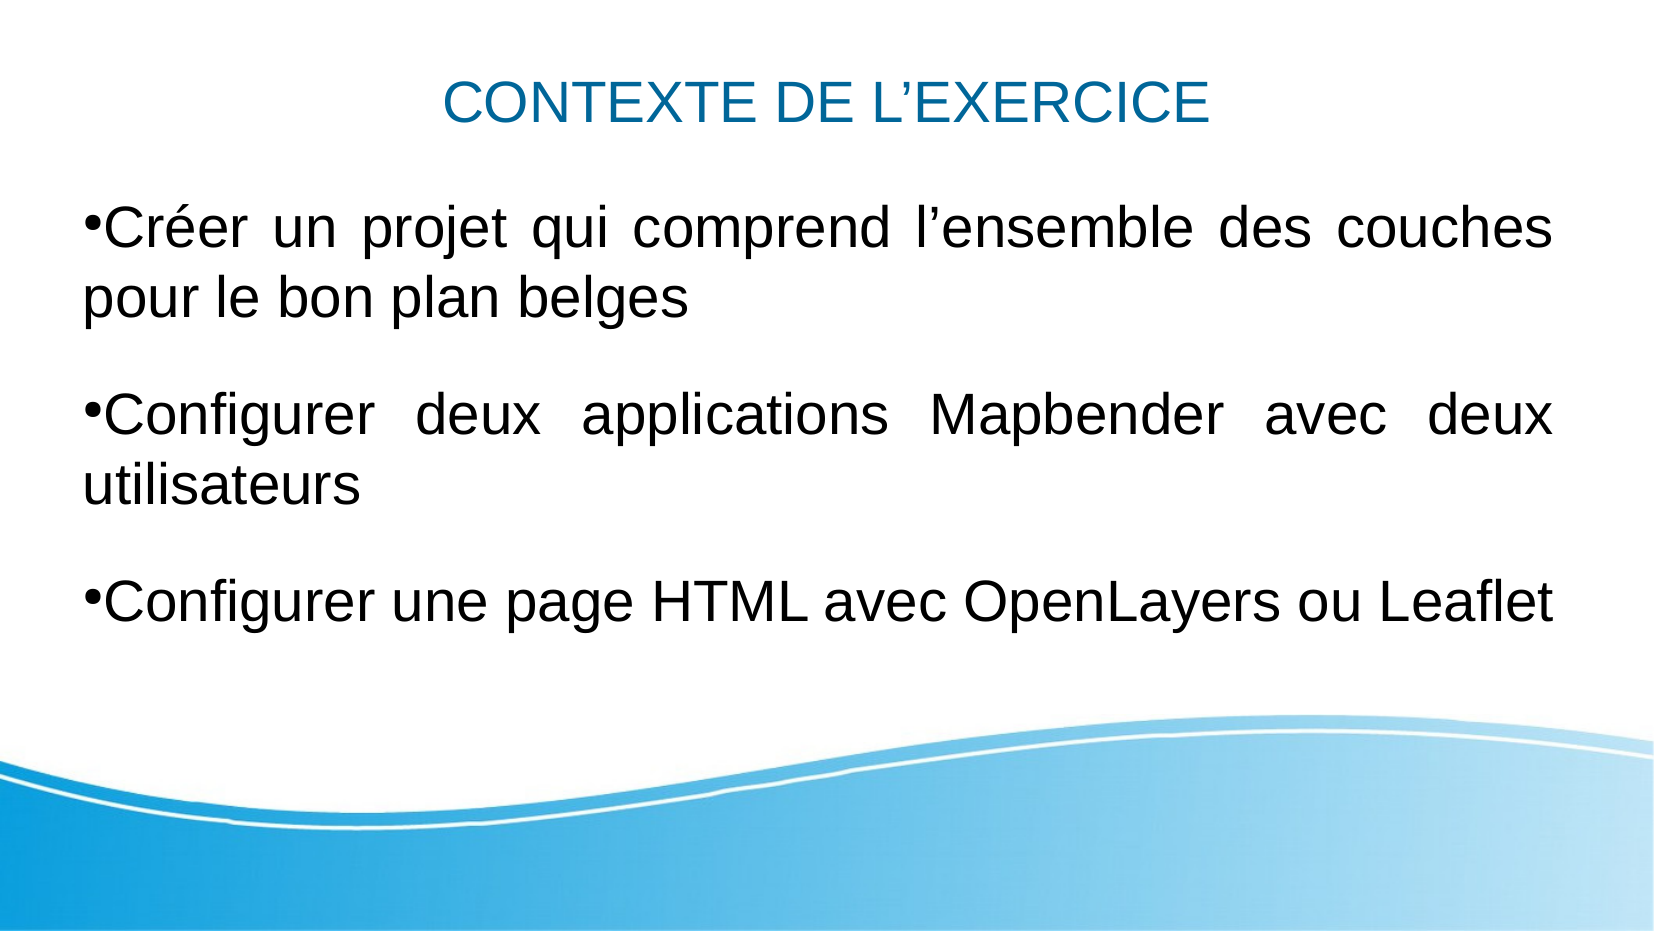

# CONTEXTE DE L’EXERCICE
Créer un projet qui comprend l’ensemble des couches pour le bon plan belges
Configurer deux applications Mapbender avec deux utilisateurs
Configurer une page HTML avec OpenLayers ou Leaflet